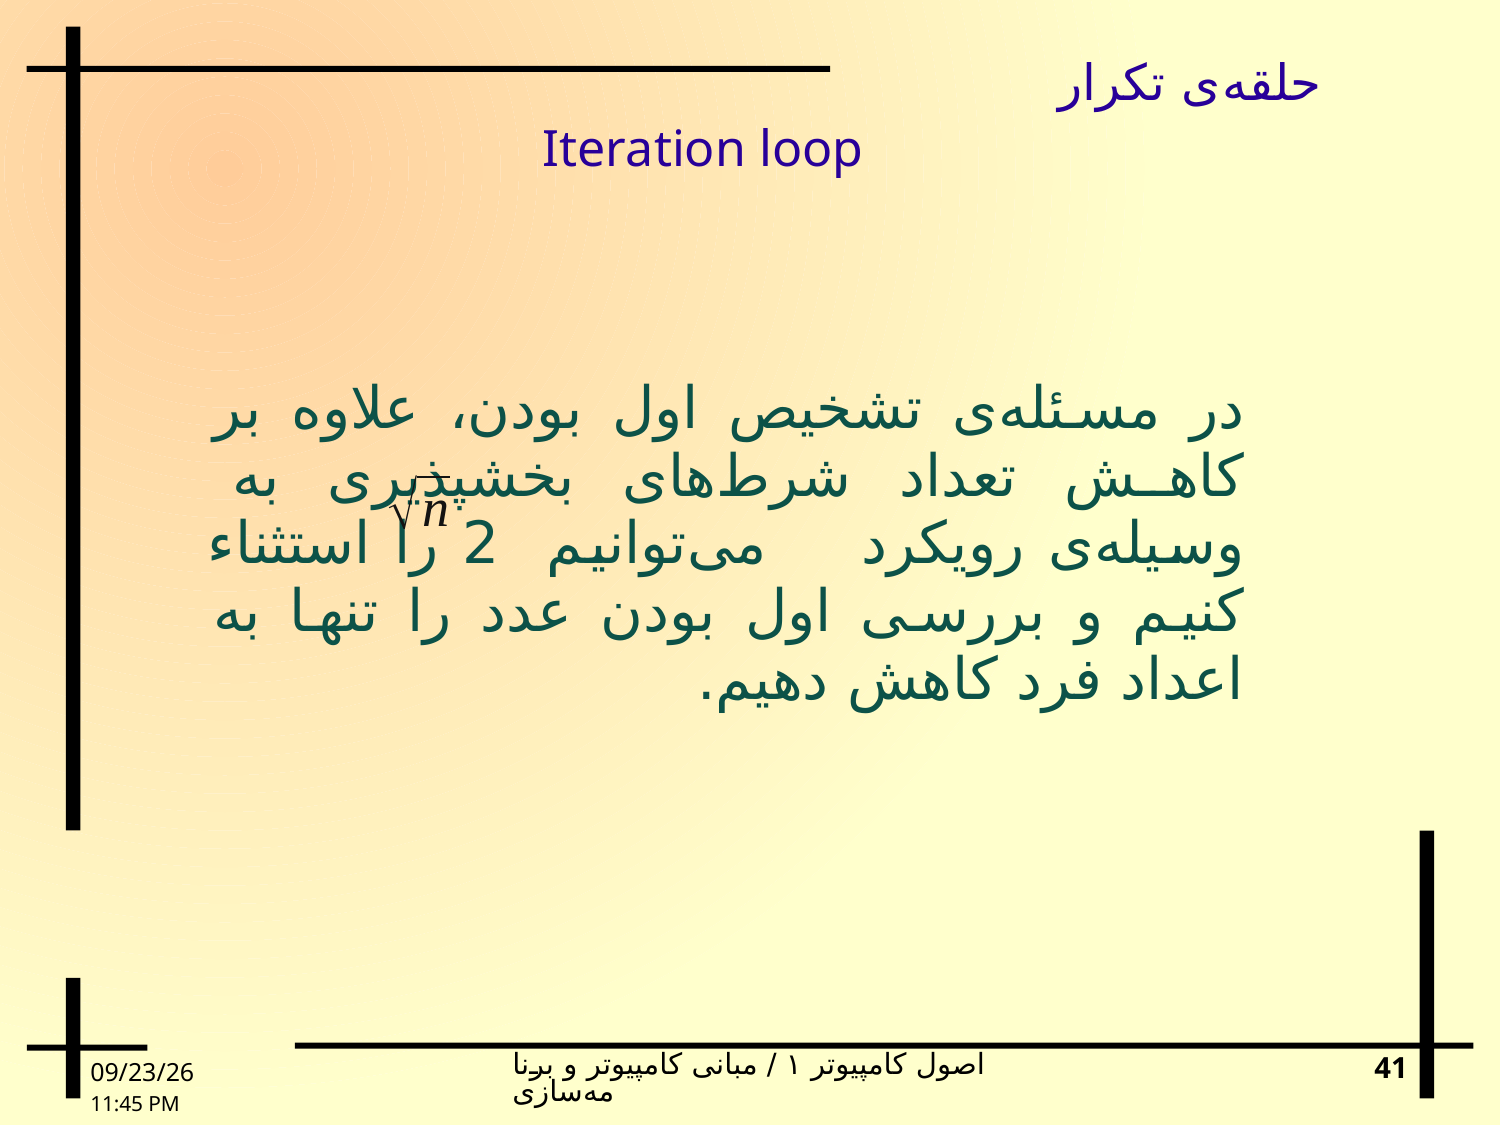

# حلقه‌ی تکرار Iteration loop
در مسئله‌ی تشخیص اول بودن، علاوه بر کاهش تعداد شرط‌های بخشپذیری به وسیله‌ی رویکرد می‌توانیم 2 را استثناء کنیم و بررسی اول بودن عدد را تنها به اعداد فرد کاهش دهیم.
اصول کامپیوتر ۱ / مبانی کامپیوتر و برنامه‌سازی
41